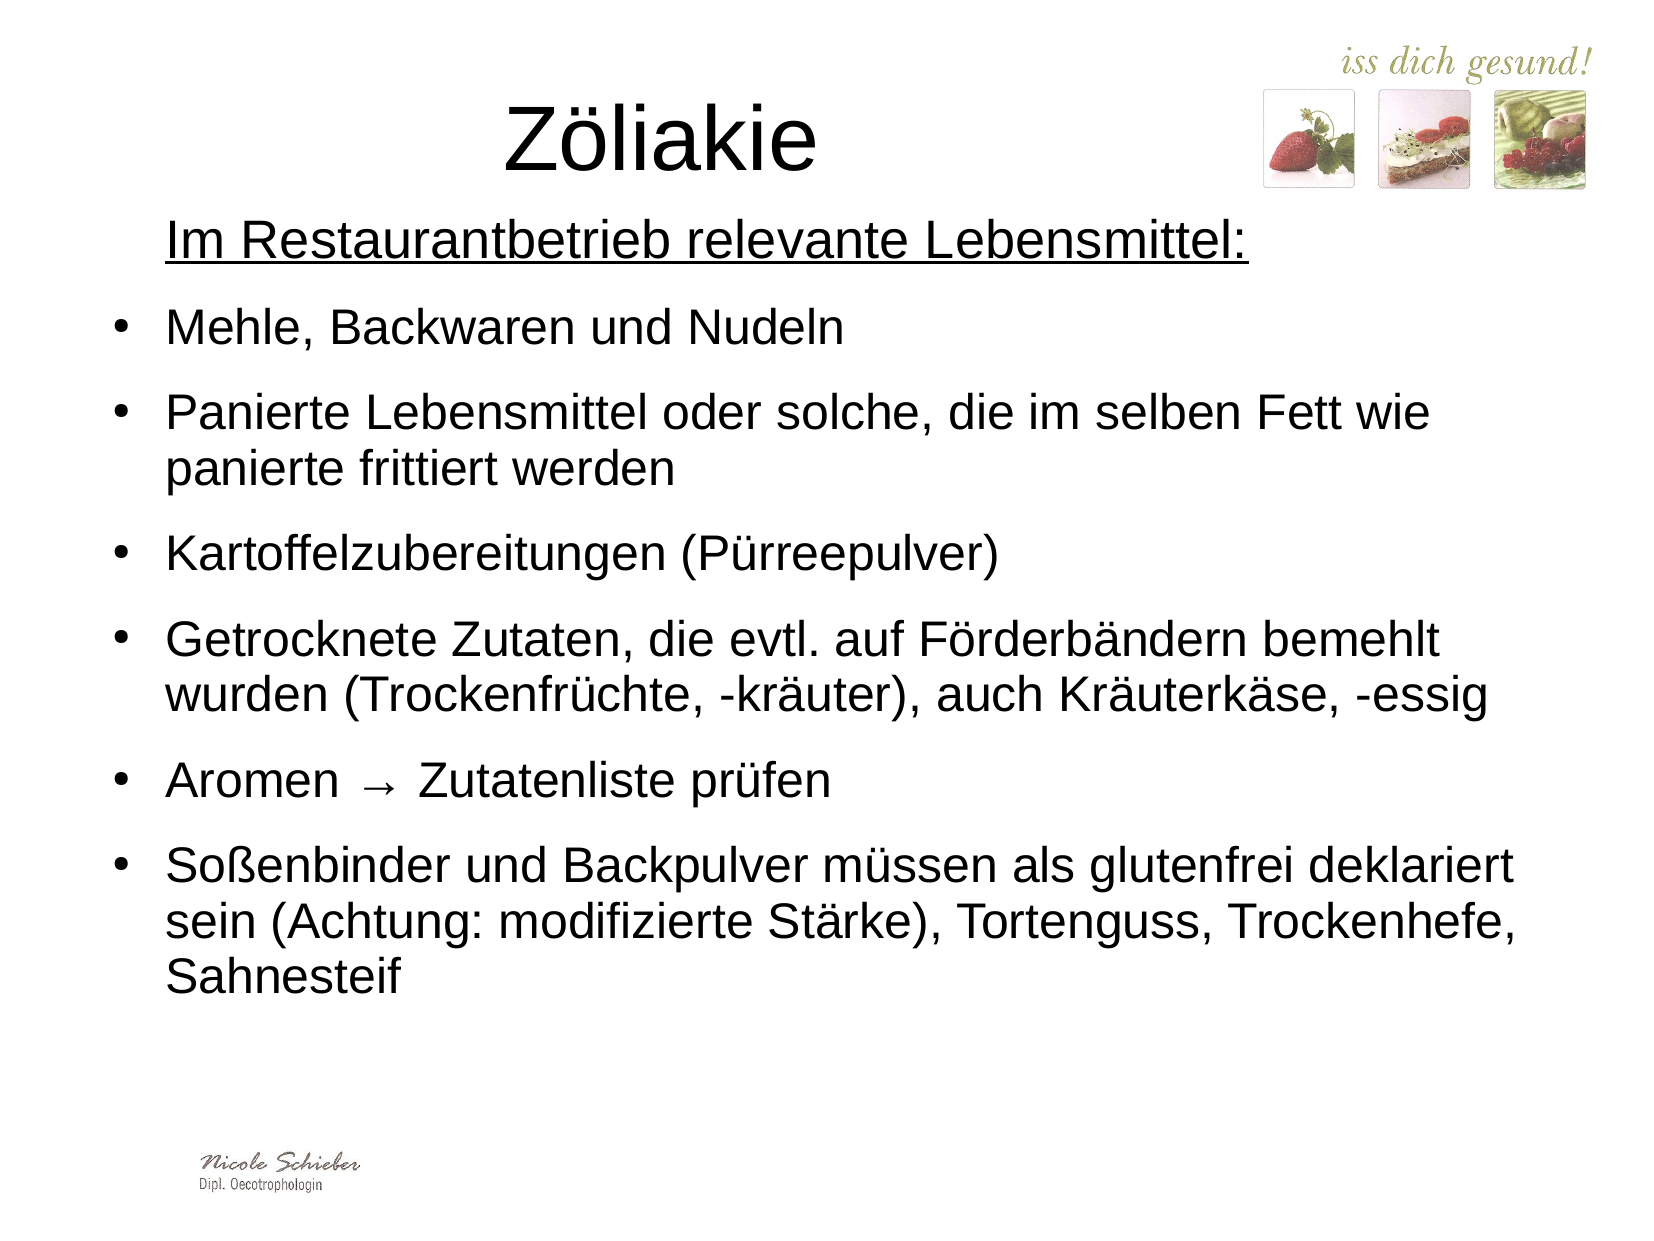

# Zöliakie
Im Restaurantbetrieb relevante Lebensmittel:
Mehle, Backwaren und Nudeln
Panierte Lebensmittel oder solche, die im selben Fett wie panierte frittiert werden
Kartoffelzubereitungen (Pürreepulver)
Getrocknete Zutaten, die evtl. auf Förderbändern bemehlt wurden (Trockenfrüchte, -kräuter), auch Kräuterkäse, -essig
Aromen → Zutatenliste prüfen
Soßenbinder und Backpulver müssen als glutenfrei deklariert sein (Achtung: modifizierte Stärke), Tortenguss, Trockenhefe, Sahnesteif